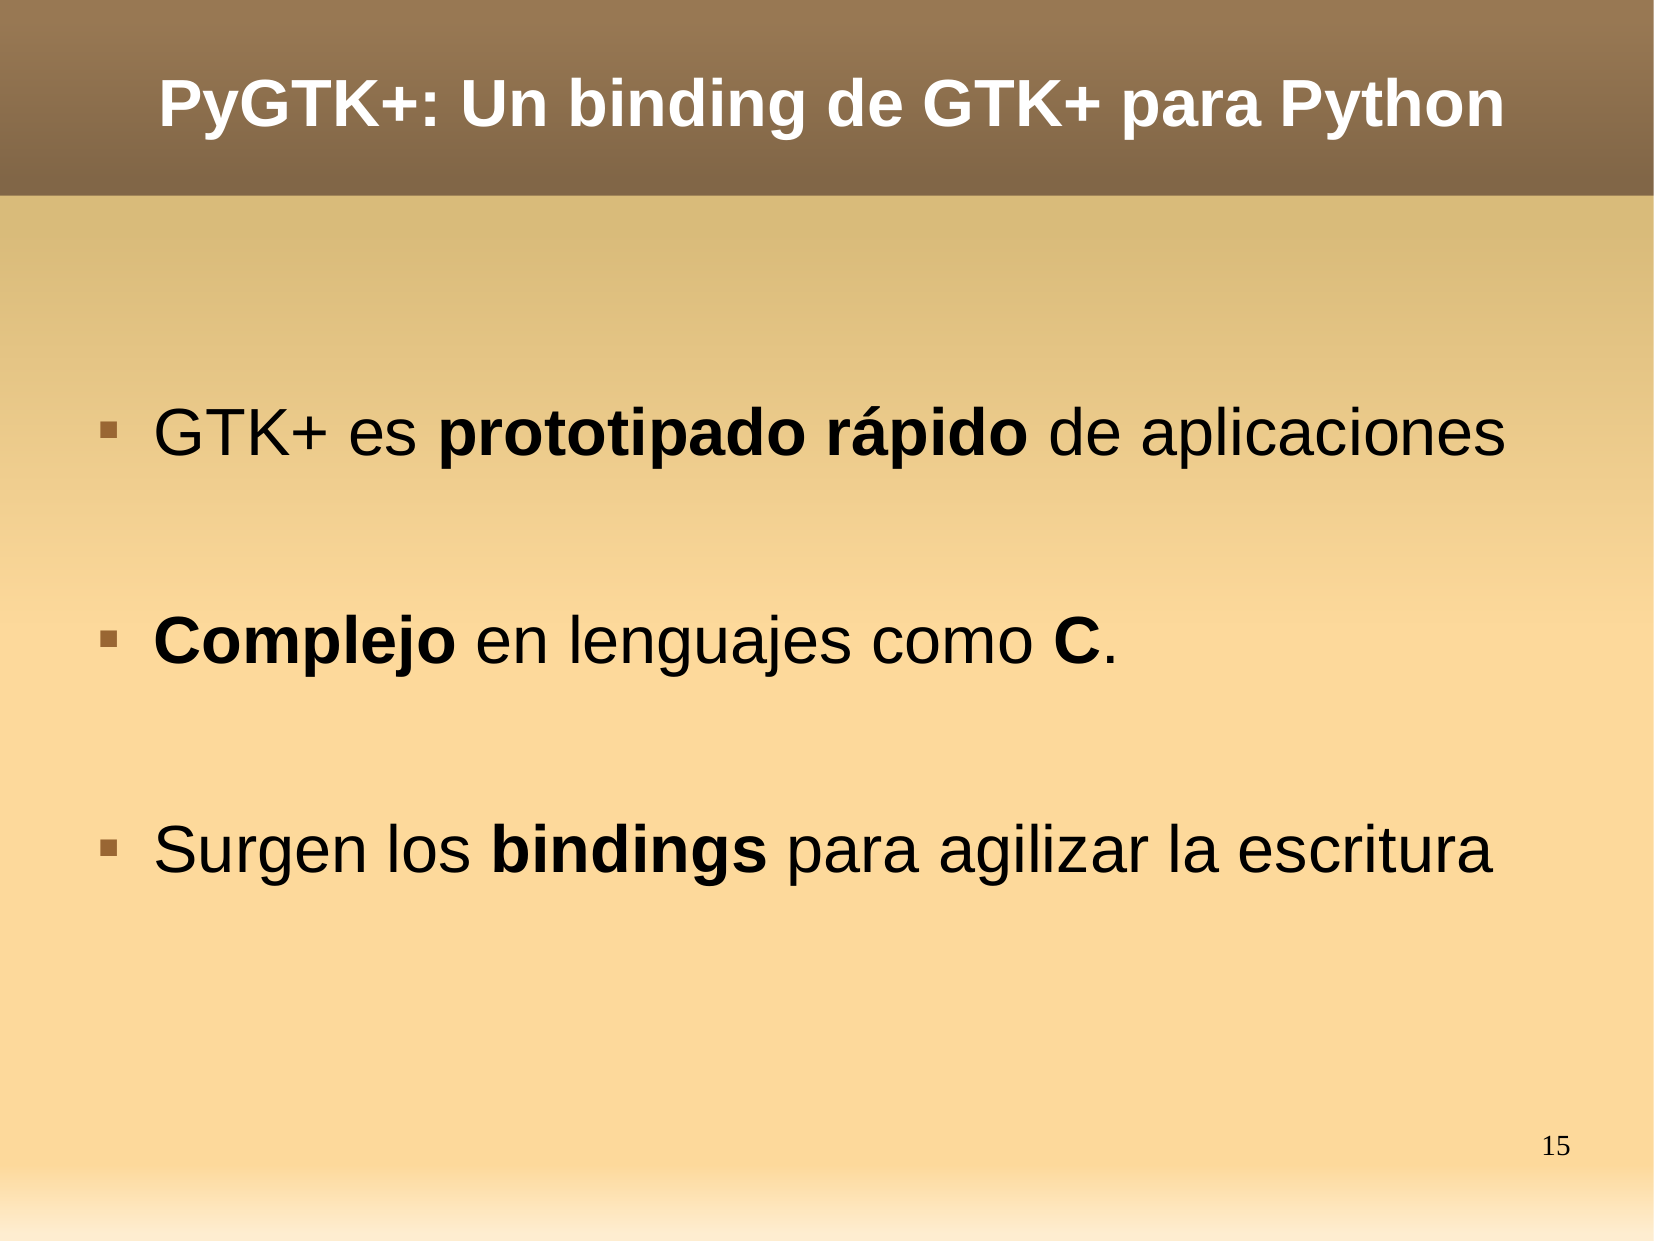

# PyGTK+: Un binding de GTK+ para Python
GTK+ es prototipado rápido de aplicaciones
Complejo en lenguajes como C.
Surgen los bindings para agilizar la escritura
15